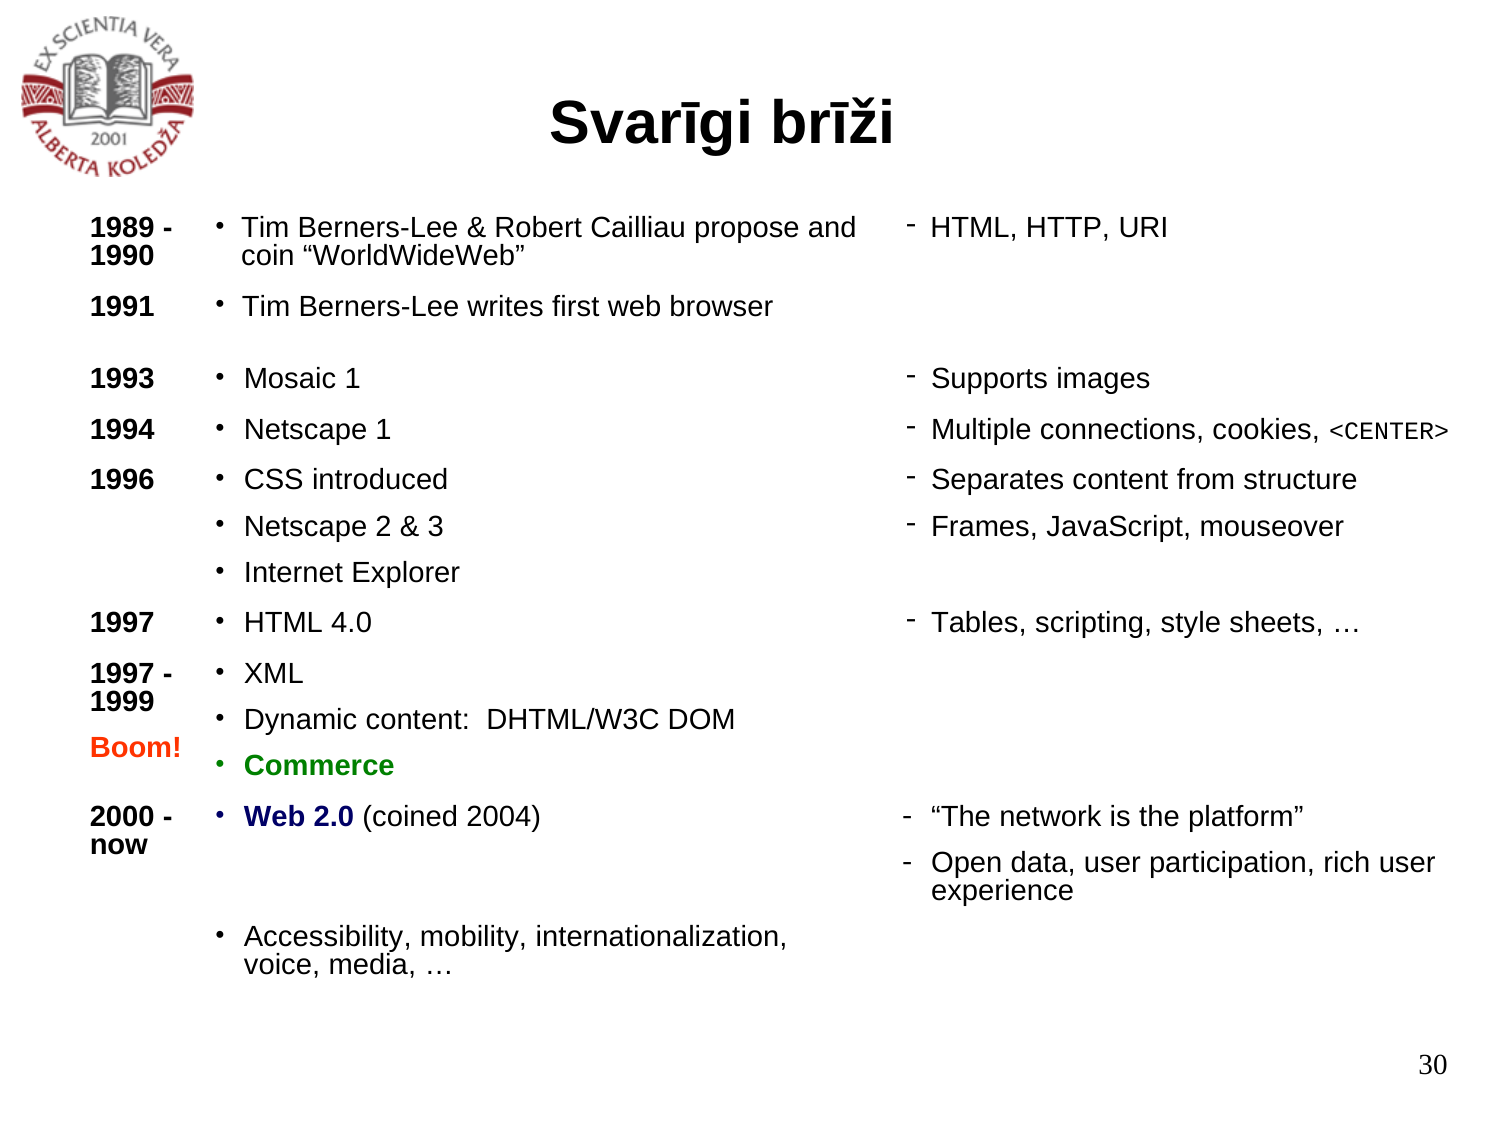

# Svarīgi brīži
| 1989 - 1990 | Tim Berners-Lee & Robert Cailliau propose and coin “WorldWideWeb” | HTML, HTTP, URI |
| --- | --- | --- |
| 1991 | Tim Berners-Lee writes first web browser | |
| 1993 | Mosaic 1 | Supports images |
| 1994 | Netscape 1 | Multiple connections, cookies, <CENTER> |
| 1996 | CSS introduced Netscape 2 & 3 Internet Explorer | Separates content from structure Frames, JavaScript, mouseover |
| 1997 | HTML 4.0 | Tables, scripting, style sheets, … |
| 1997 - 1999 Boom! | XML Dynamic content: DHTML/W3C DOM Commerce | |
| 2000 - now | Web 2.0 (coined 2004) Accessibility, mobility, internationalization, voice, media, … | “The network is the platform” Open data, user participation, rich user experience |